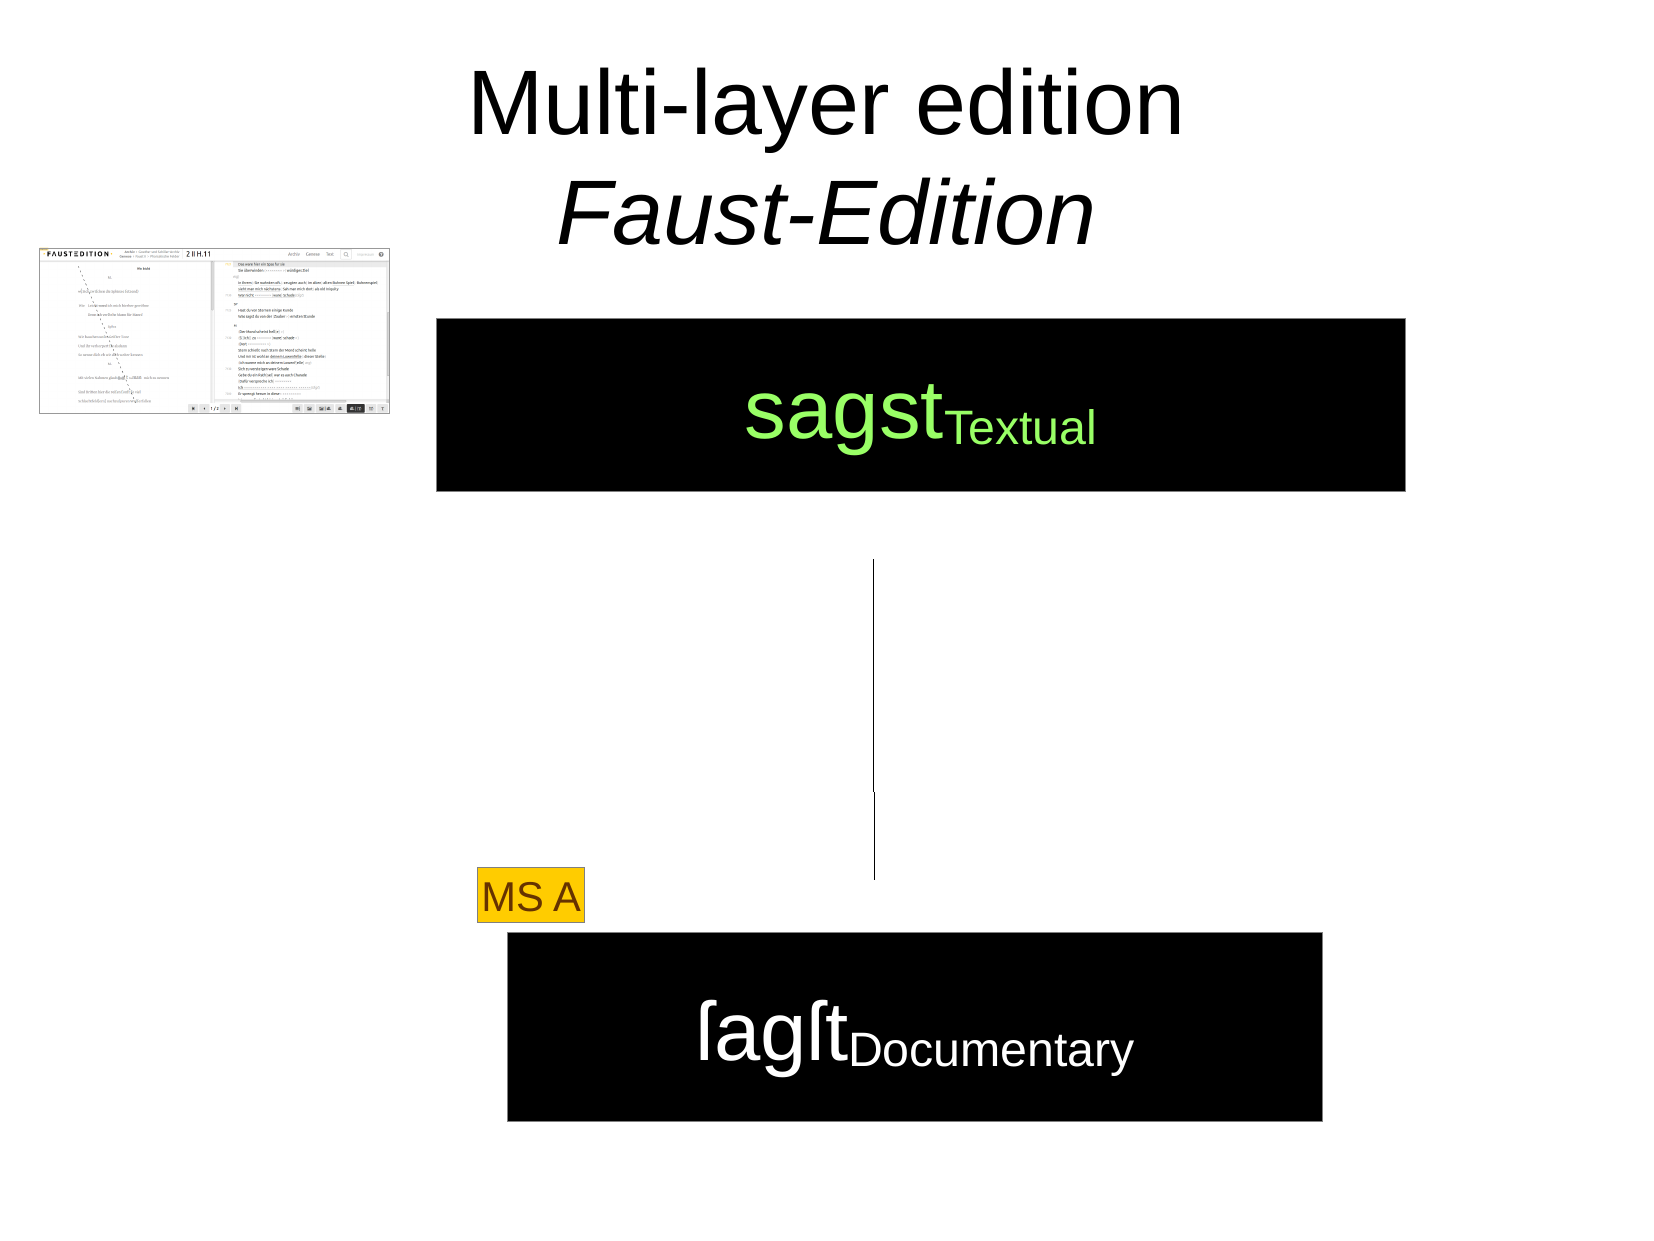

Multi-layer edition
Faust-Edition
sagstTextual
MS A
ſagſtDocumentary